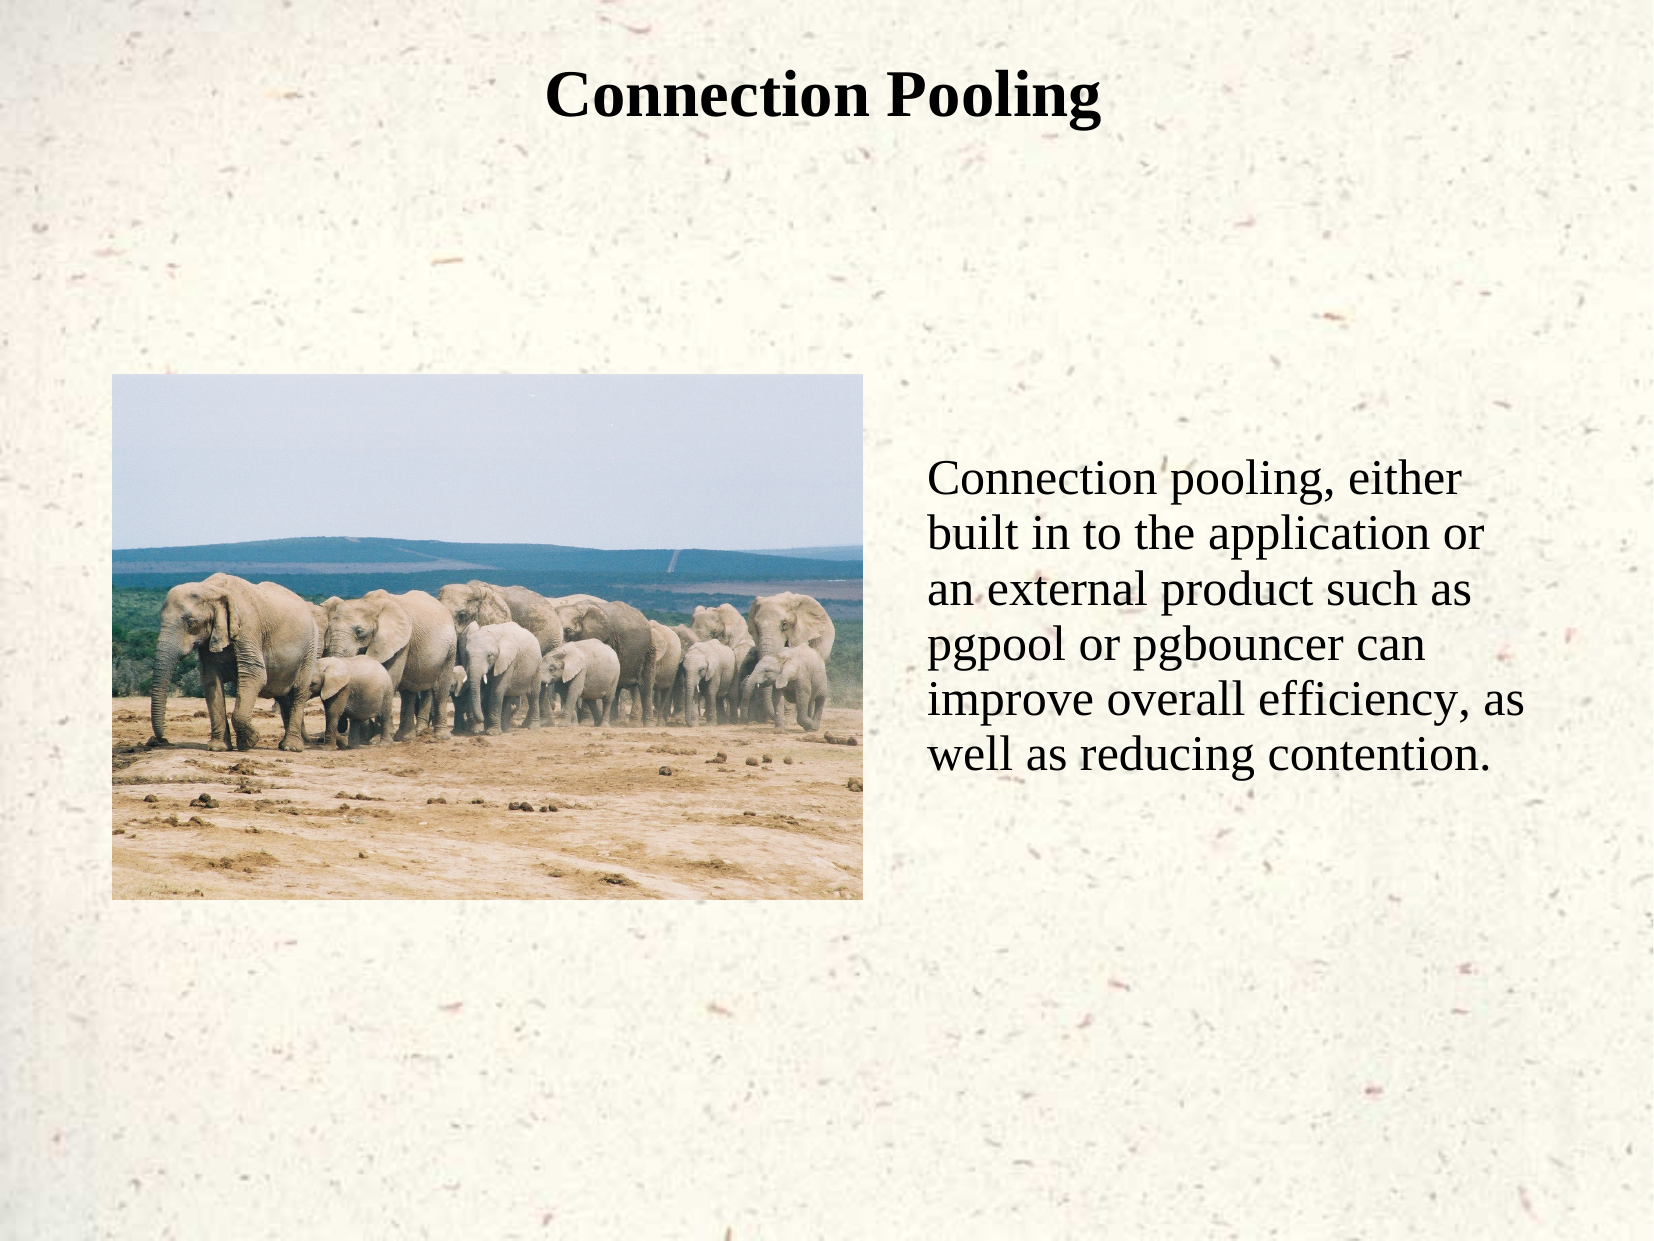

# Connection Pooling
Connection pooling, either built in to the application or an external product such as pgpool or pgbouncer can improve overall efficiency, as well as reducing contention.